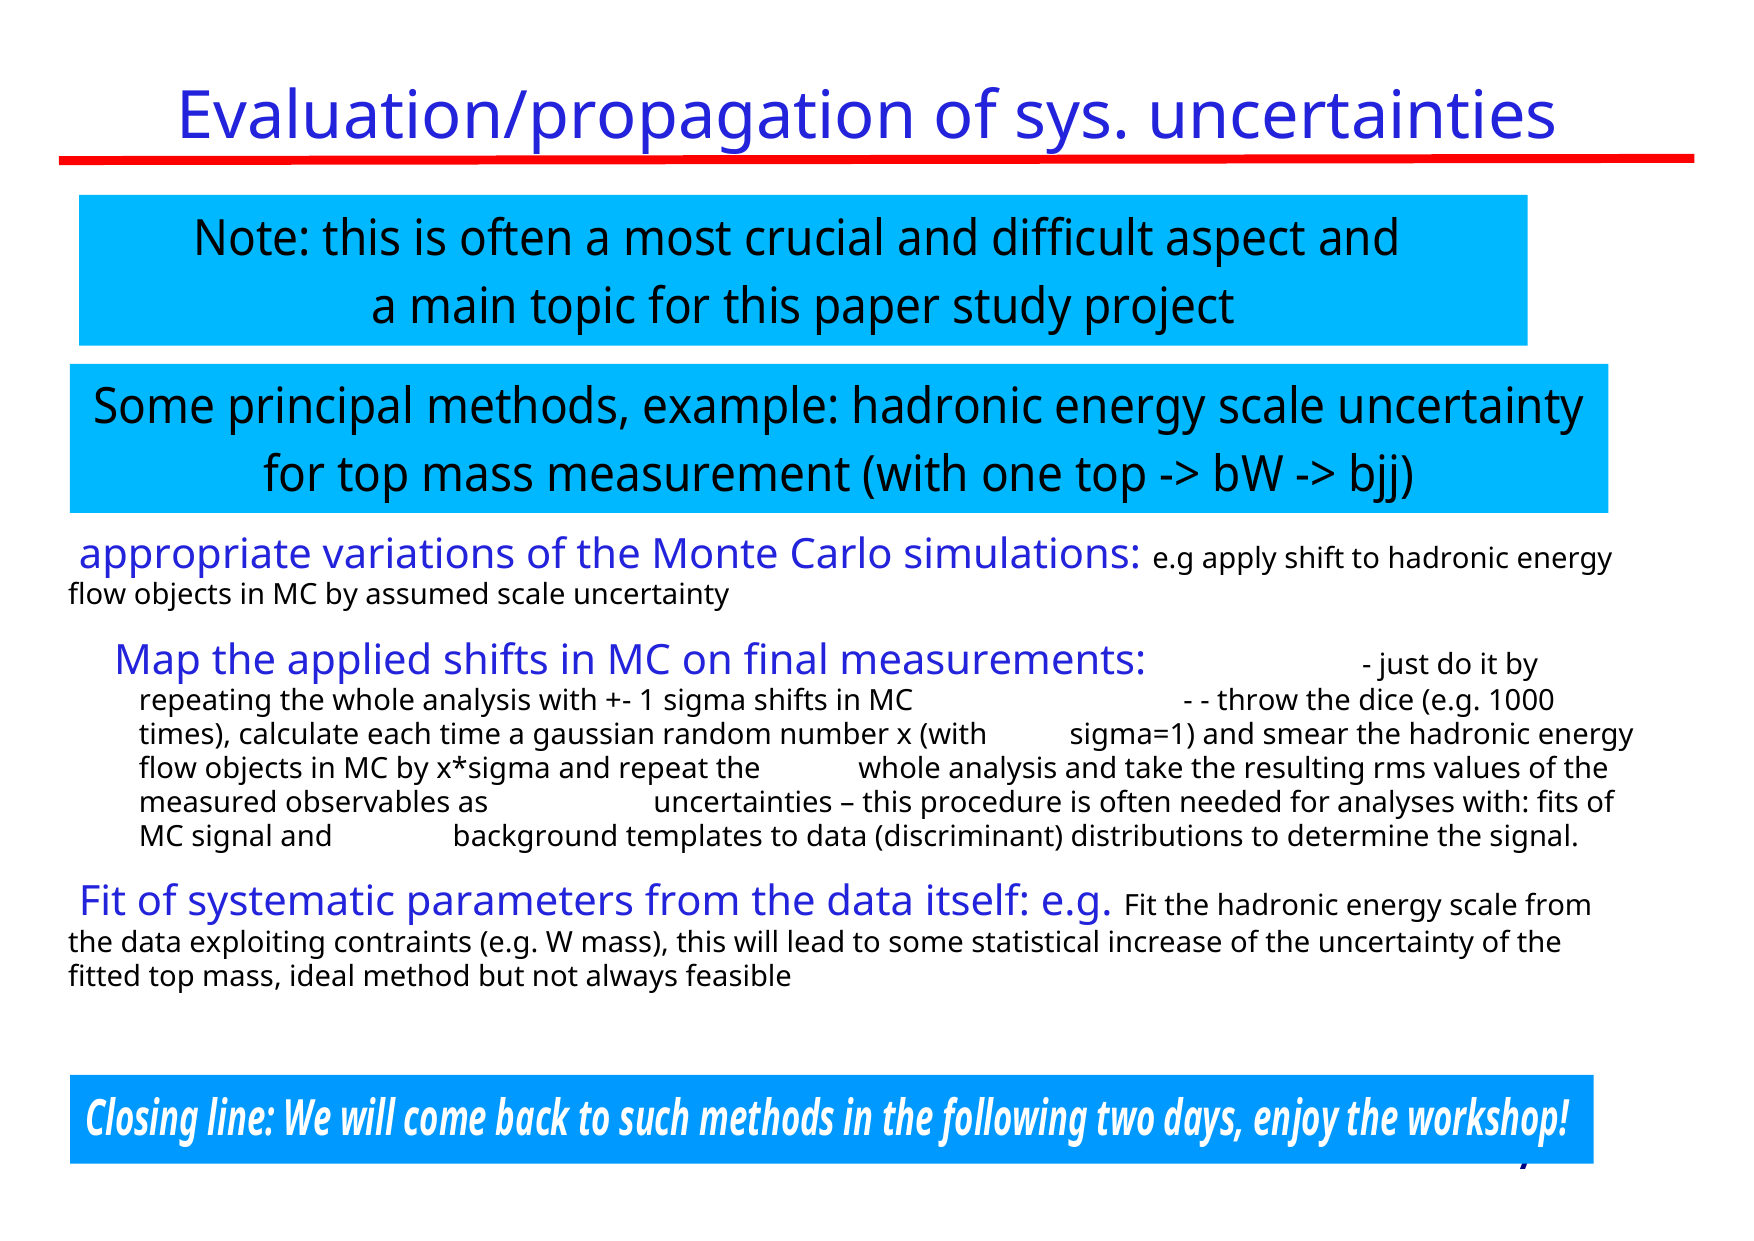

# Evaluation/propagation of sys. uncertainties
Note: this is often a most crucial and difficult aspect and
a main topic for this paper study project
Some principal methods, example: hadronic energy scale uncertainty
for top mass measurement (with one top -> bW -> bjj)
 appropriate variations of the Monte Carlo simulations: e.g apply shift to hadronic energy flow objects in MC by assumed scale uncertainty
 Map the applied shifts in MC on final measurements: - just do it by repeating the whole analysis with +- 1 sigma shifts in MC - - throw the dice (e.g. 1000 times), calculate each time a gaussian random number x (with sigma=1) and smear the hadronic energy flow objects in MC by x*sigma and repeat the whole analysis and take the resulting rms values of the measured observables as uncertainties – this procedure is often needed for analyses with: fits of MC signal and background templates to data (discriminant) distributions to determine the signal.
 Fit of systematic parameters from the data itself: e.g. Fit the hadronic energy scale from the data exploiting contraints (e.g. W mass), this will lead to some statistical increase of the uncertainty of the fitted top mass, ideal method but not always feasible
Closing line: We will come back to such methods in the following two days, enjoy the workshop!